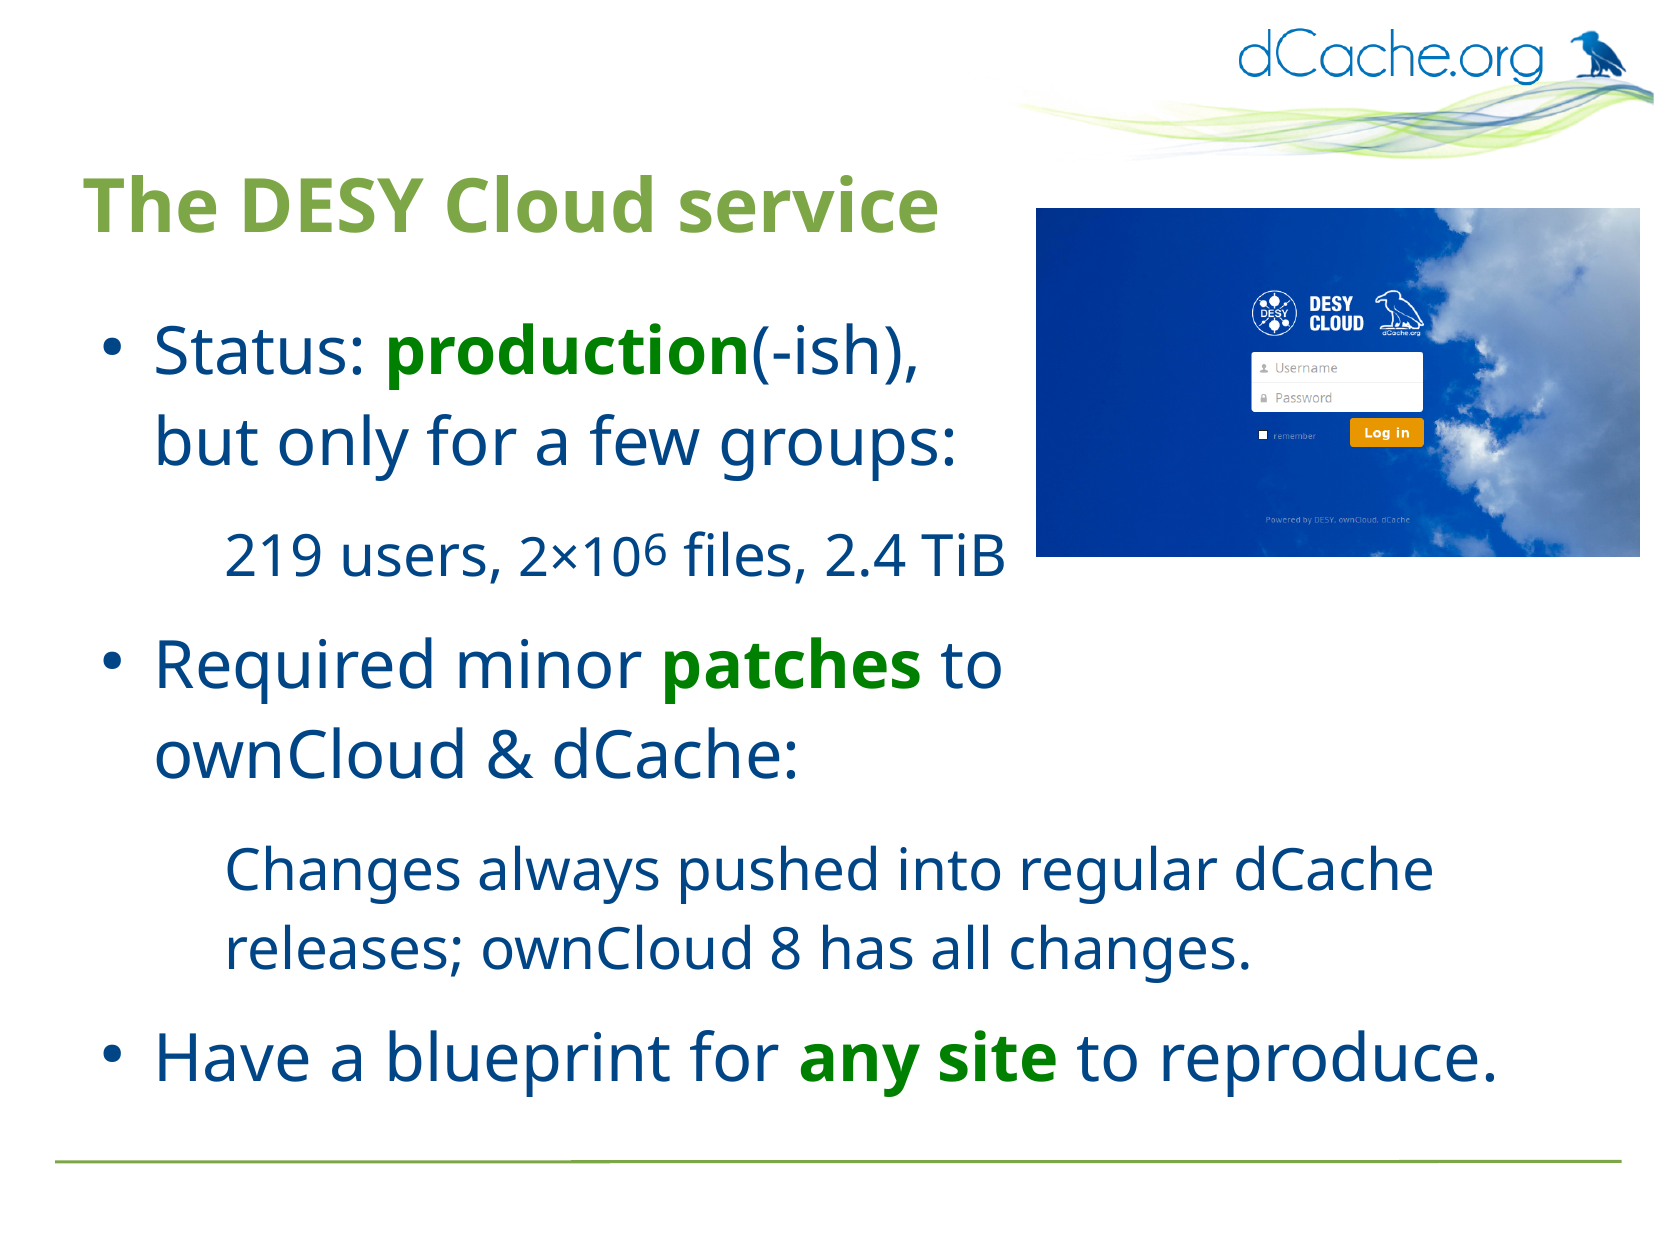

# The DESY Cloud service
Status: production(-ish),
but only for a few groups:
219 users, 2×106 files, 2.4 TiB
Required minor patches to
ownCloud & dCache:
Changes always pushed into regular dCache releases; ownCloud 8 has all changes.
Have a blueprint for any site to reproduce.